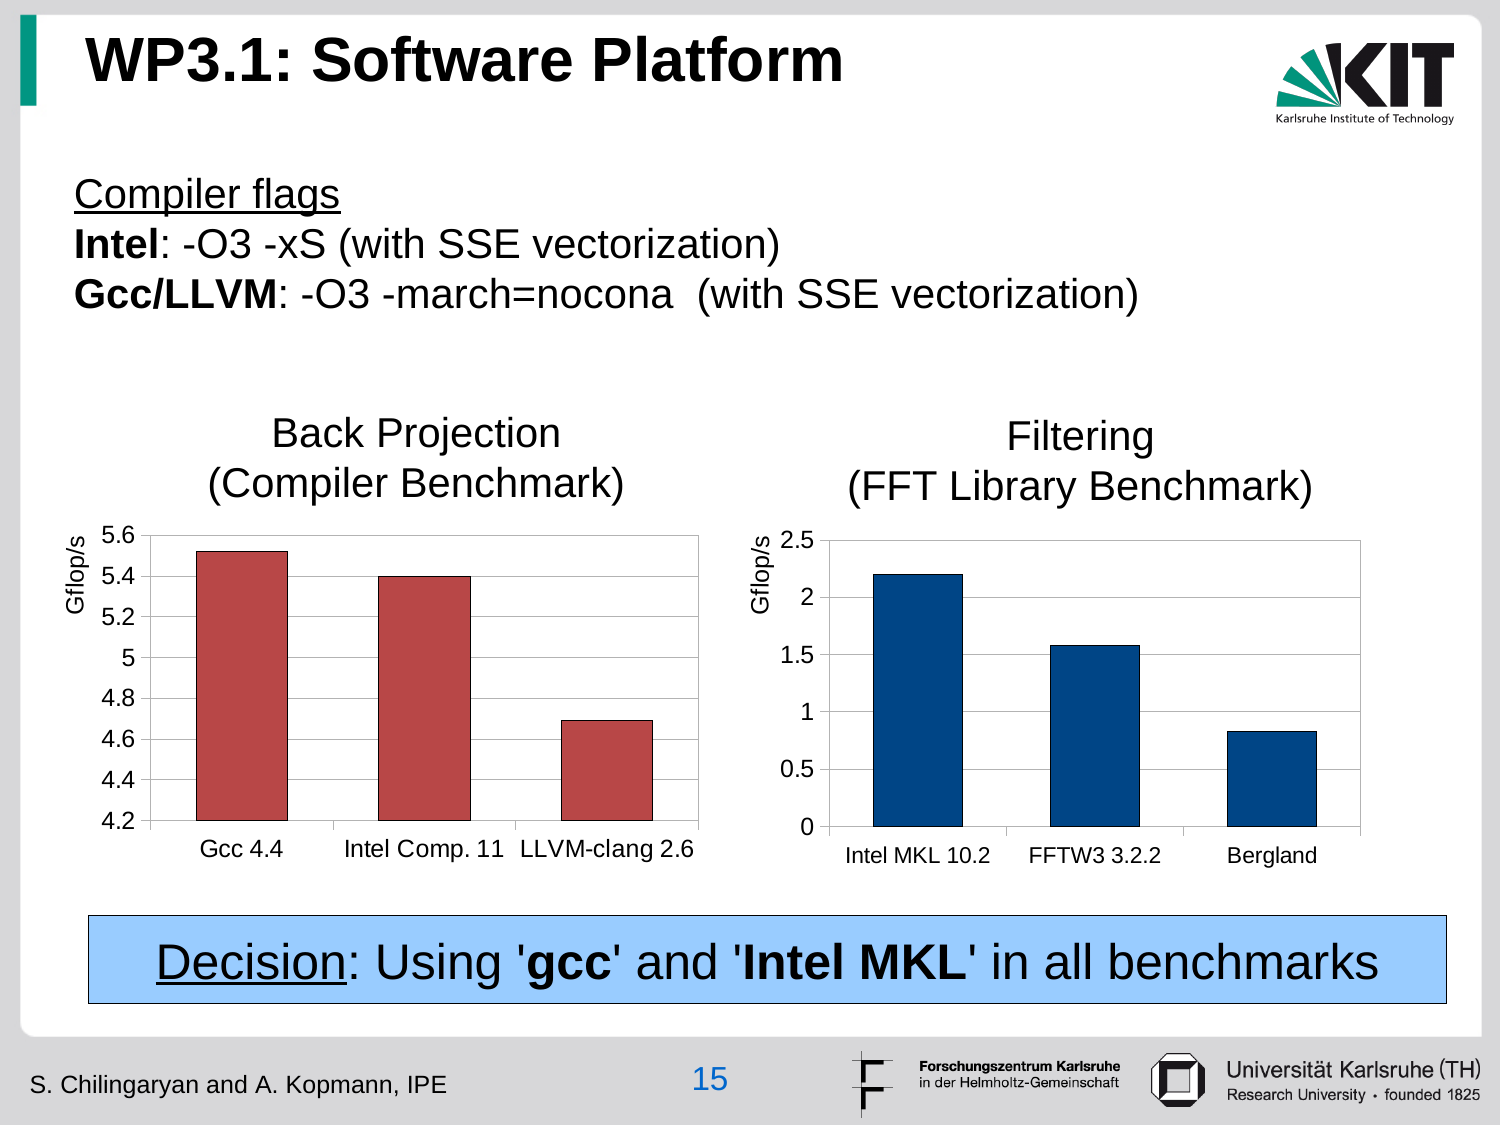

# WP3.1: Software Platform
Compiler flags
Intel: -O3 -xS (with SSE vectorization)
Gcc/LLVM: -O3 -march=nocona (with SSE vectorization)
Back Projection
(Compiler Benchmark)
### Chart
| Category | performance |
|---|---|
| Gcc 4.4 | 5.52 |
| Intel Comp. 11 | 5.4 |
| LLVM-clang 2.6 | 4.69 |Filtering
(FFT Library Benchmark)
### Chart
| Category | Gflop/s |
|---|---|
| Intel MKL 10.2 | 2.2 |
| FFTW3 3.2.2 | 1.58 |
| Bergland | 0.83 |Gflop/s
Gflop/s
Decision: Using 'gcc' and 'Intel MKL' in all benchmarks
S. Chilingaryan and A. Kopmann, IPE